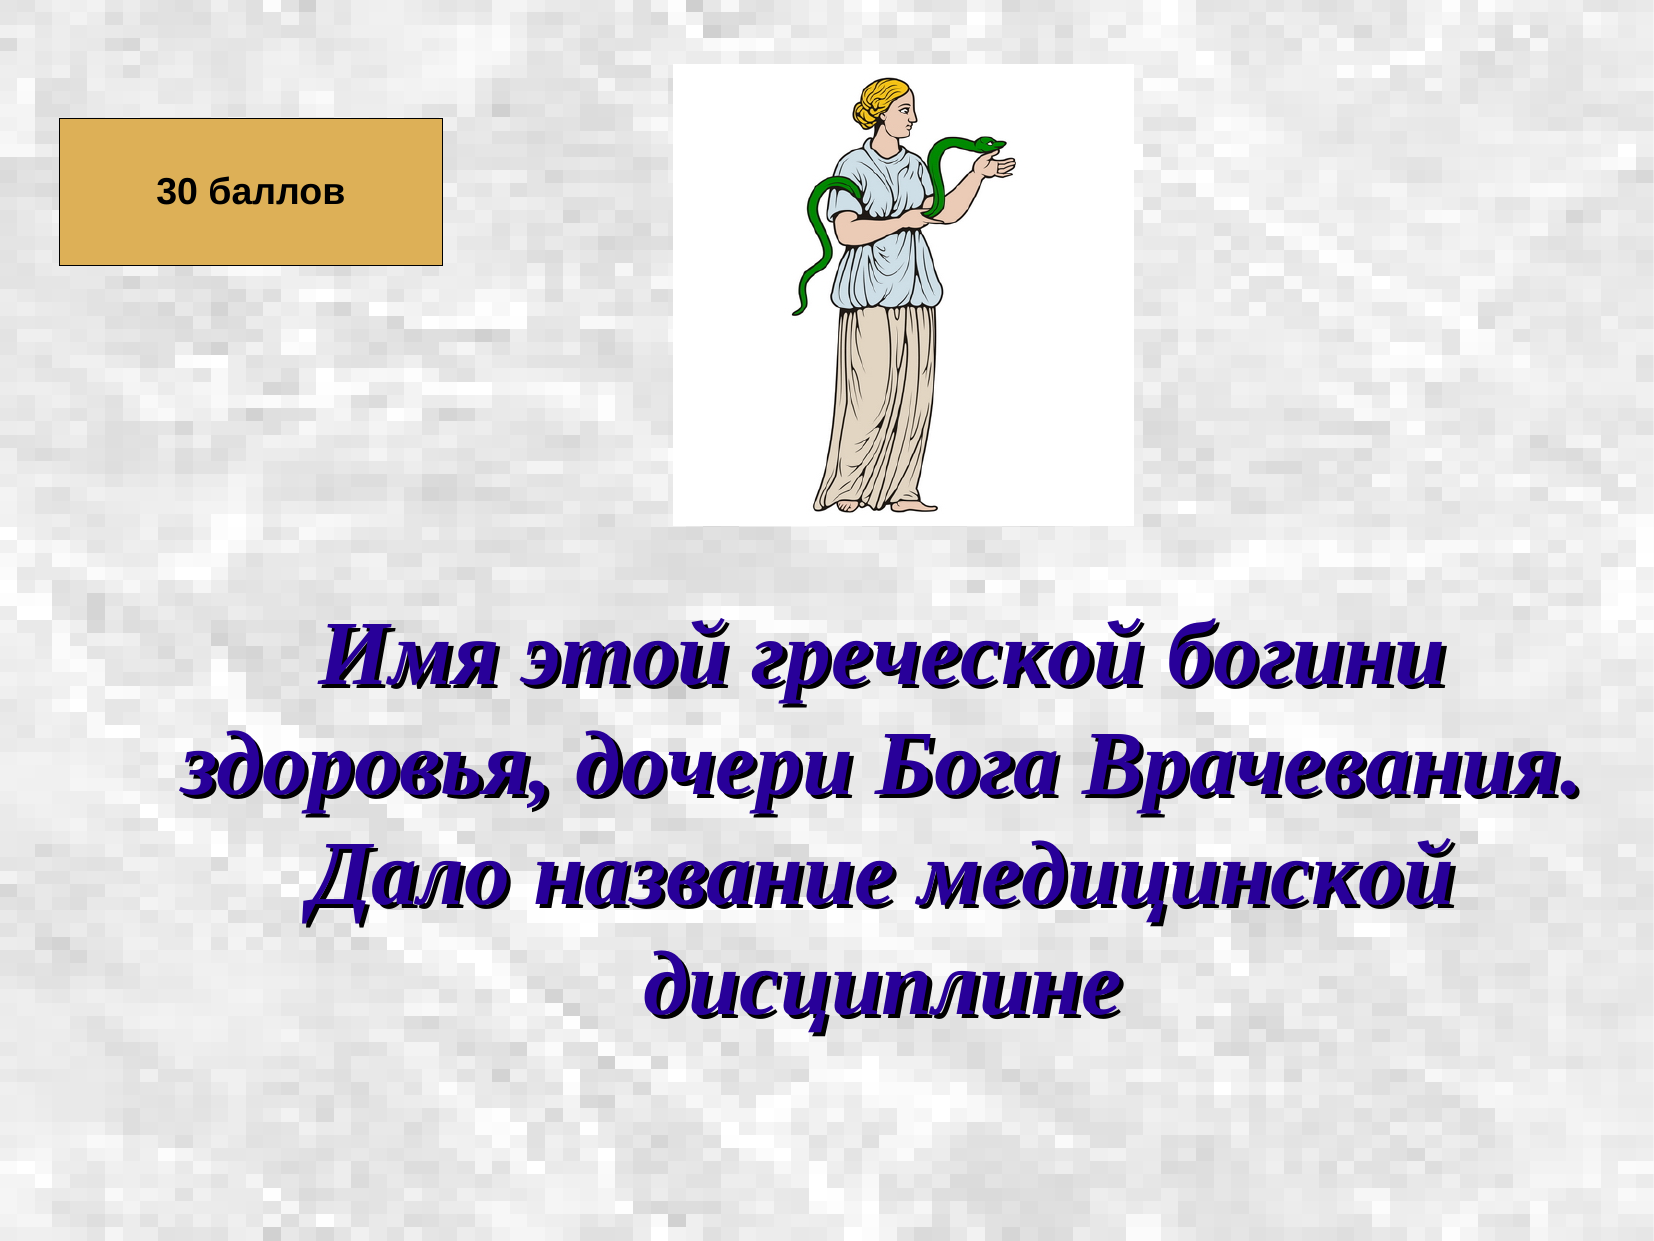

30 баллов
# Имя этой греческой богини здоровья, дочери Бога Врачевания. Дало название медицинской дисциплине